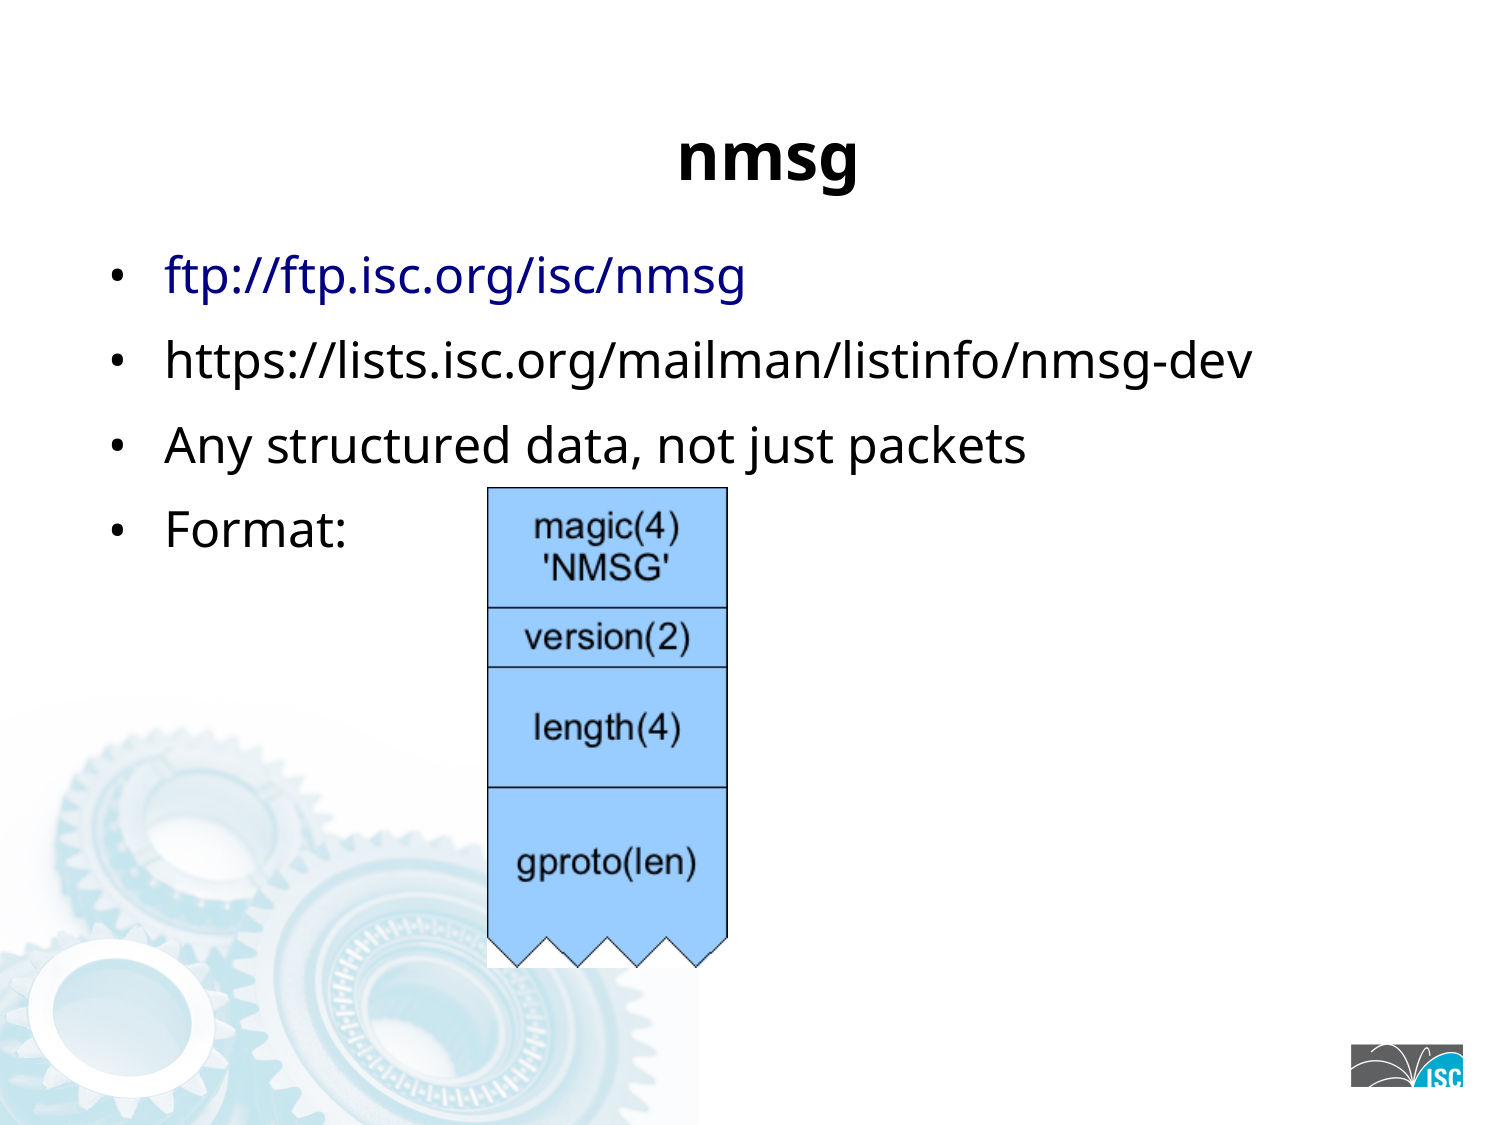

# nmsg
ftp://ftp.isc.org/isc/nmsg
https://lists.isc.org/mailman/listinfo/nmsg-dev
Any structured data, not just packets
Format: